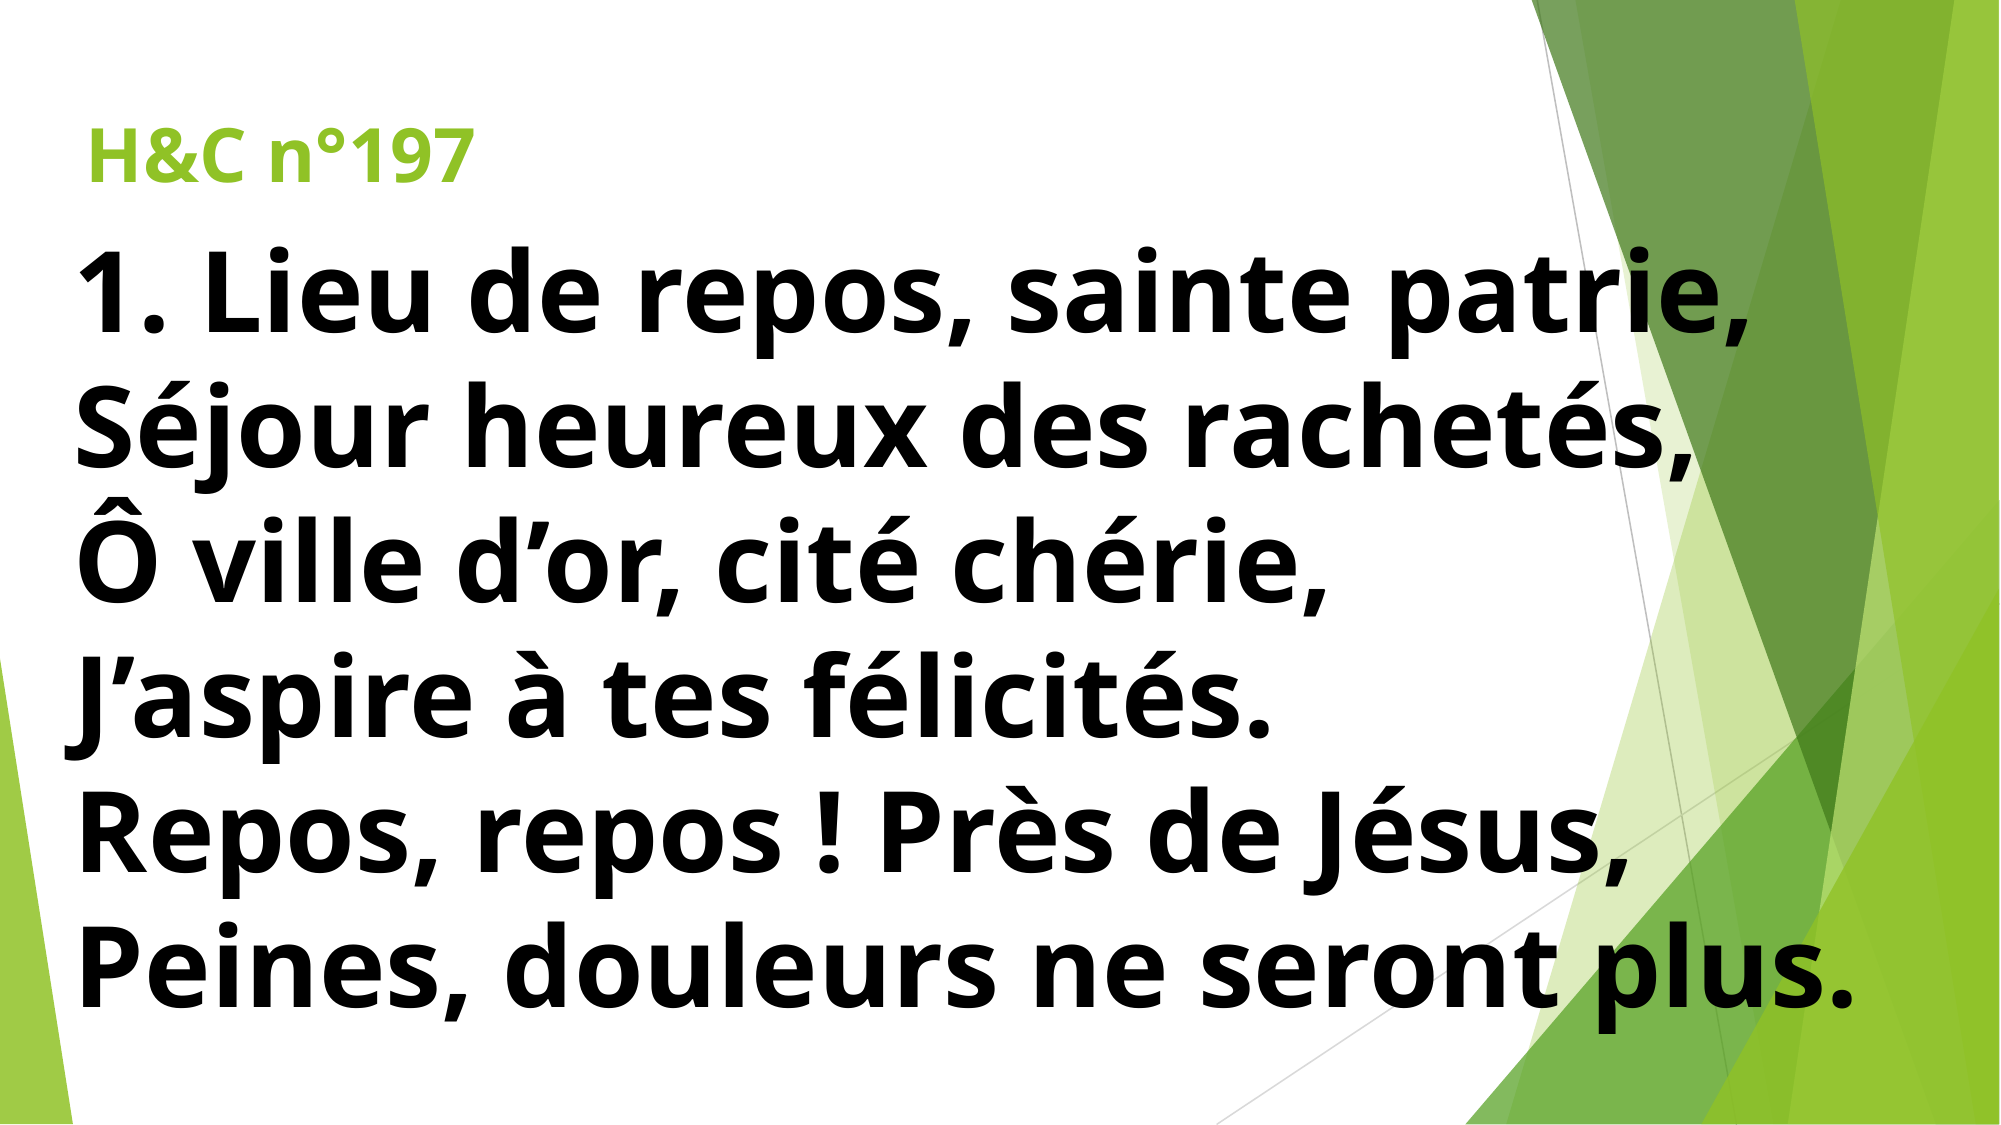

H&C n°197
1. Lieu de repos, sainte patrie,
Séjour heureux des rachetés,
Ô ville d’or, cité chérie,
J’aspire à tes félicités.
Repos, repos ! Près de Jésus,
Peines, douleurs ne seront plus.